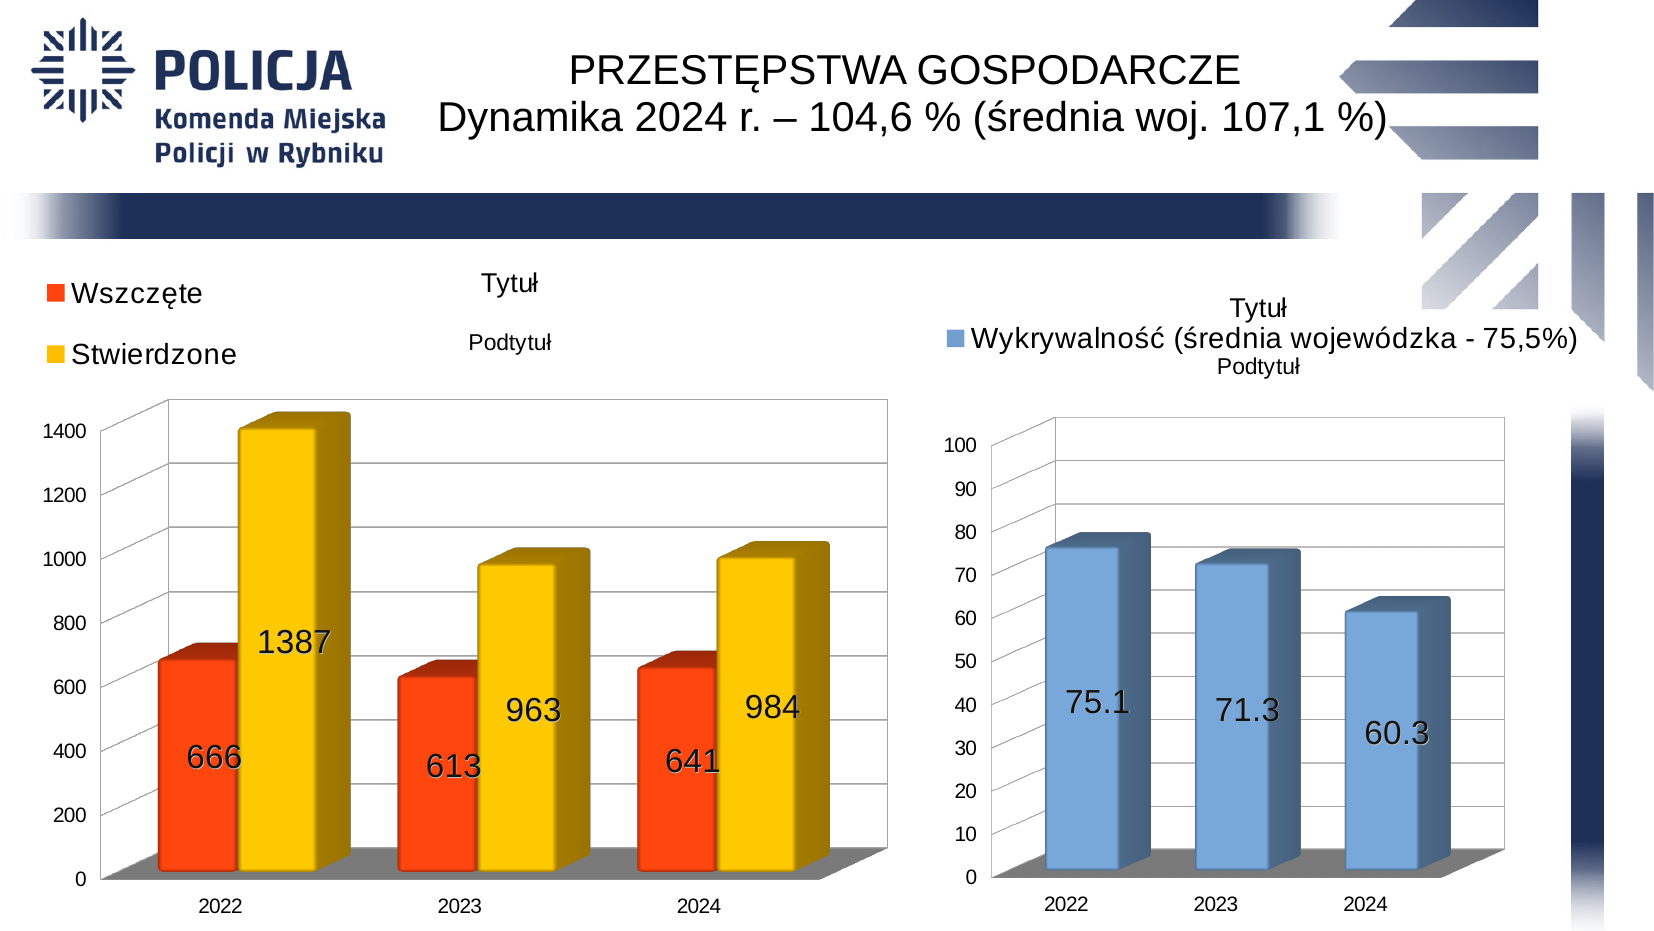

# PRZESTĘPSTWA GOSPODARCZE Dynamika 2024 r. – 104,6 % (średnia woj. 107,1 %)
[unsupported chart]
[unsupported chart]